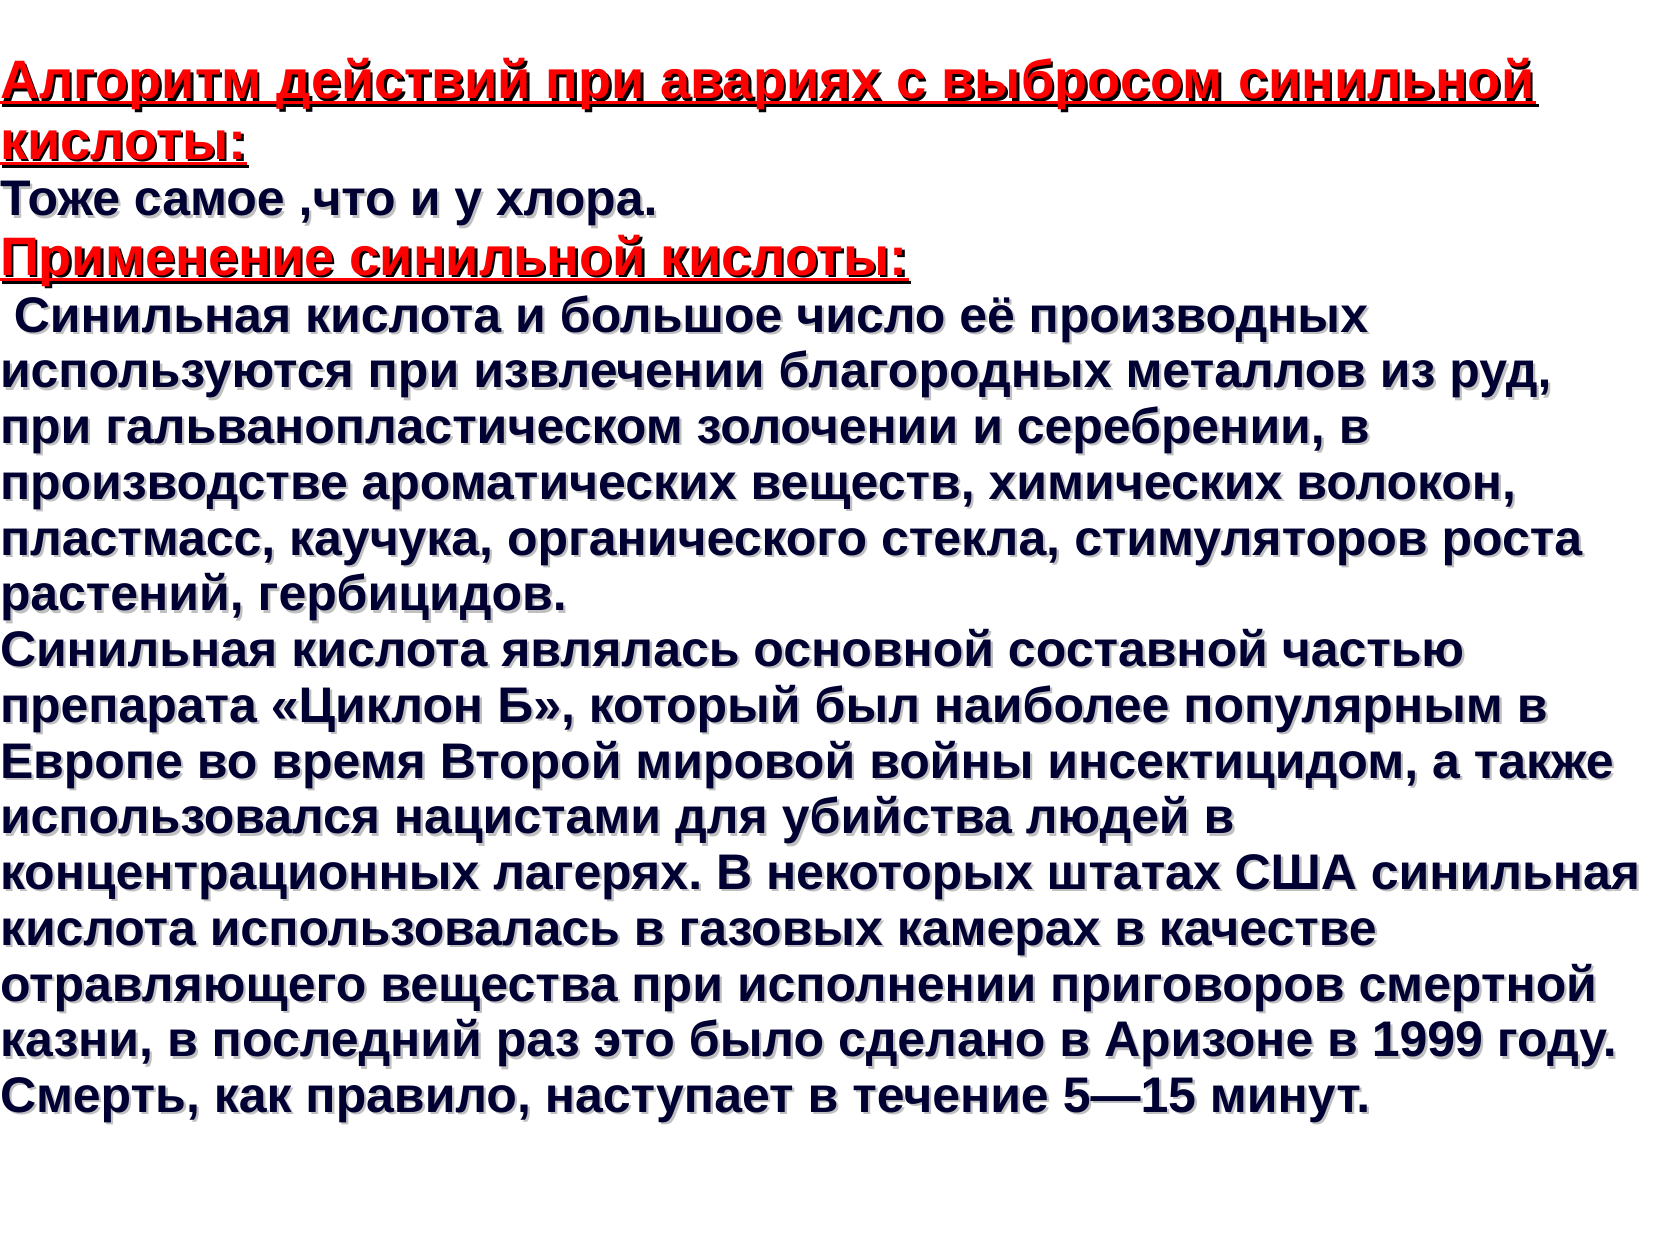

# Алгоритм действий при авариях с выбросом синильной кислоты: Тоже самое ,что и у хлора. Применение синильной кислоты: Синильная кислота и большое число её производных используются при извлечении благородных металлов из руд, при гальванопластическом золочении и серебрении, в производстве ароматических веществ, химических волокон, пластмасс, каучука, органического стекла, стимуляторов роста растений, гербицидов. Синильная кислота являлась основной составной частью препарата «Циклон Б», который был наиболее популярным в Европе во время Второй мировой войны инсектицидом, а также использовался нацистами для убийства людей в концентрационных лагерях. В некоторых штатах США синильная кислота использовалась в газовых камерах в качестве отравляющего вещества при исполнении приговоров смертной казни, в последний раз это было сделано в Аризоне в 1999 году. Смерть, как правило, наступает в течение 5—15 минут.